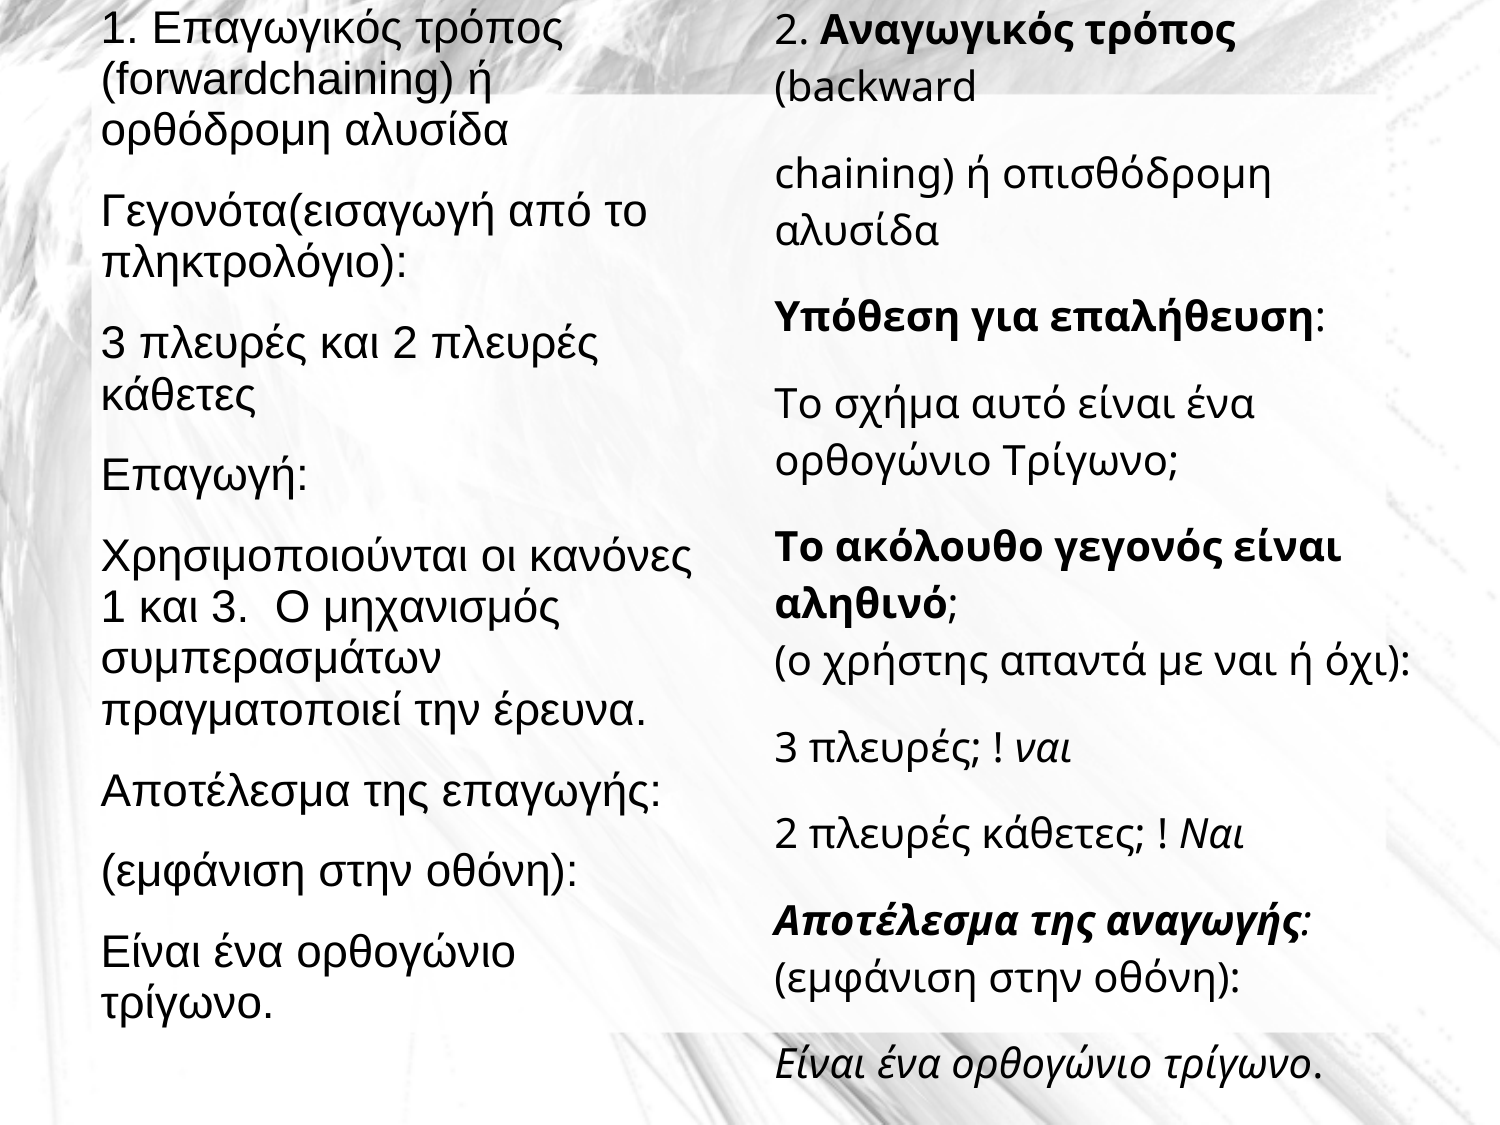

#
2. Αναγωγικός τρόπος (backward
chaining) ή οπισθόδρομη αλυσίδα
Υπόθεση για επαλήθευση:
Το σχήμα αυτό είναι ένα ορθογώνιο Τρίγωνο;
Το ακόλουθο γεγονός είναι αληθινό;
(ο χρήστης απαντά με ναι ή όχι):
3 πλευρές; ! ναι
2 πλευρές κάθετες; ! Ναι
Αποτέλεσμα της αναγωγής:(εμφάνιση στην οθόνη):
Είναι ένα ορθογώνιο τρίγωνο.
1. Επαγωγικός τρόπος (forwardchaining) ή ορθόδρομη αλυσίδα
Γεγονότα(εισαγωγή από το πληκτρολόγιο):
3 πλευρές και 2 πλευρές κάθετες
Επαγωγή:
Χρησιμοποιούνται οι κανόνες 1 και 3. Ο μηχανισμός συμπερασμάτων πραγματοποιεί την έρευνα.
Αποτέλεσμα της επαγωγής:
(εμφάνιση στην οθόνη):
Είναι ένα ορθογώνιο τρίγωνο.